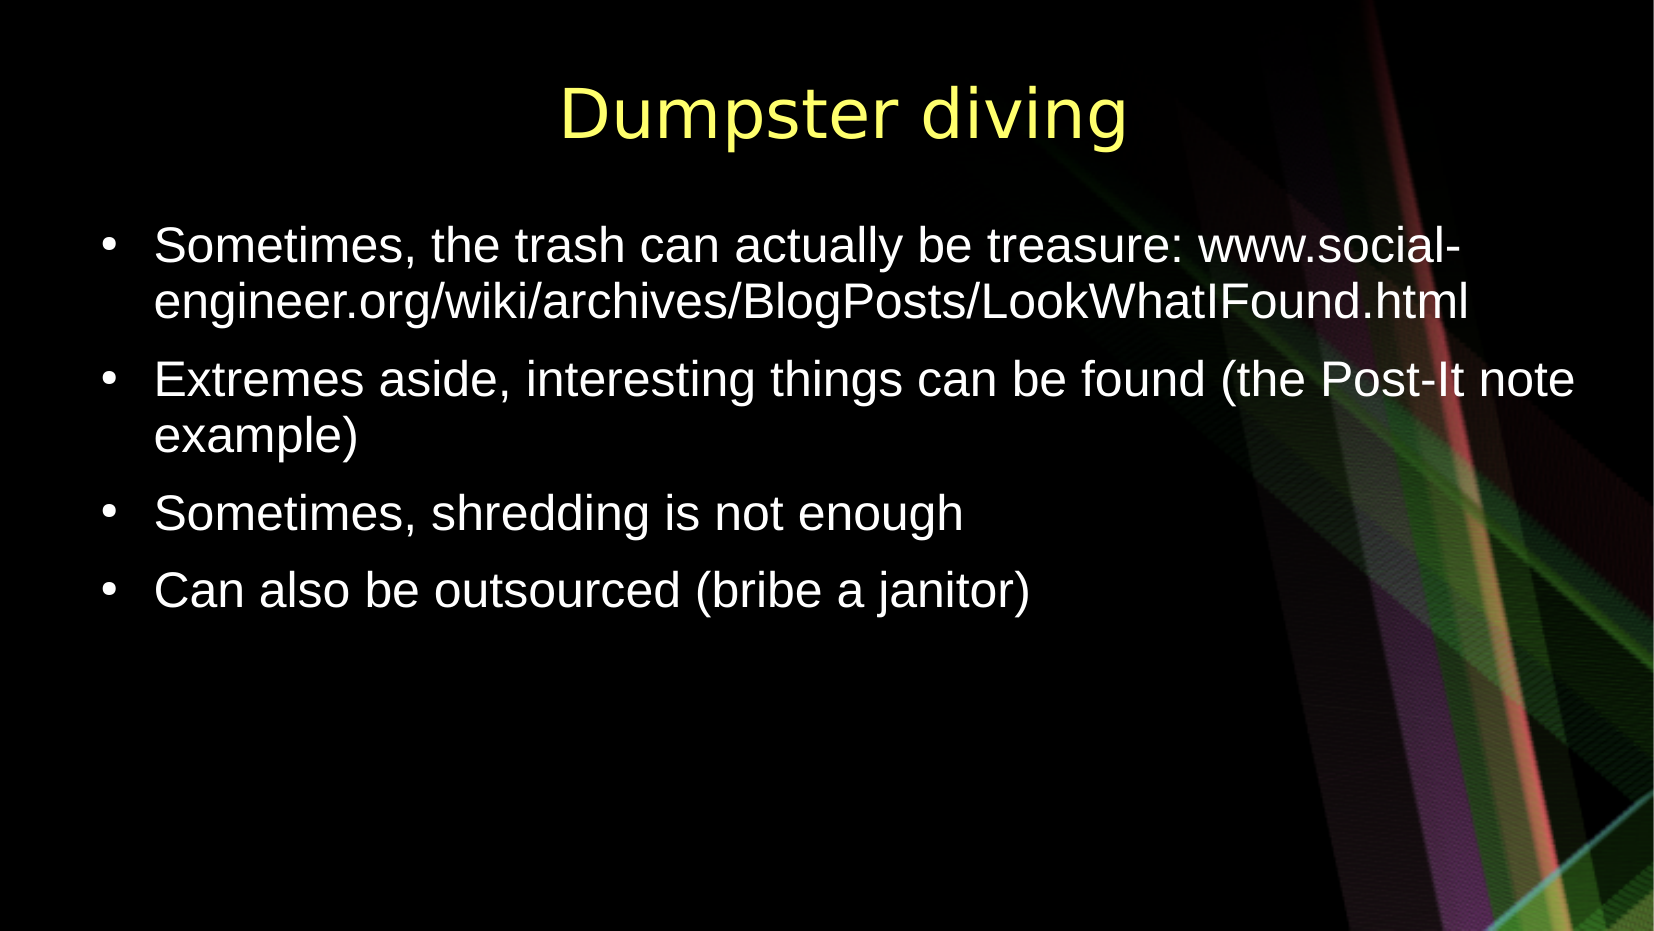

# Dumpster diving
Sometimes, the trash can actually be treasure: www.social-engineer.org/wiki/archives/BlogPosts/LookWhatIFound.html
Extremes aside, interesting things can be found (the Post-It note example)
Sometimes, shredding is not enough
Can also be outsourced (bribe a janitor)